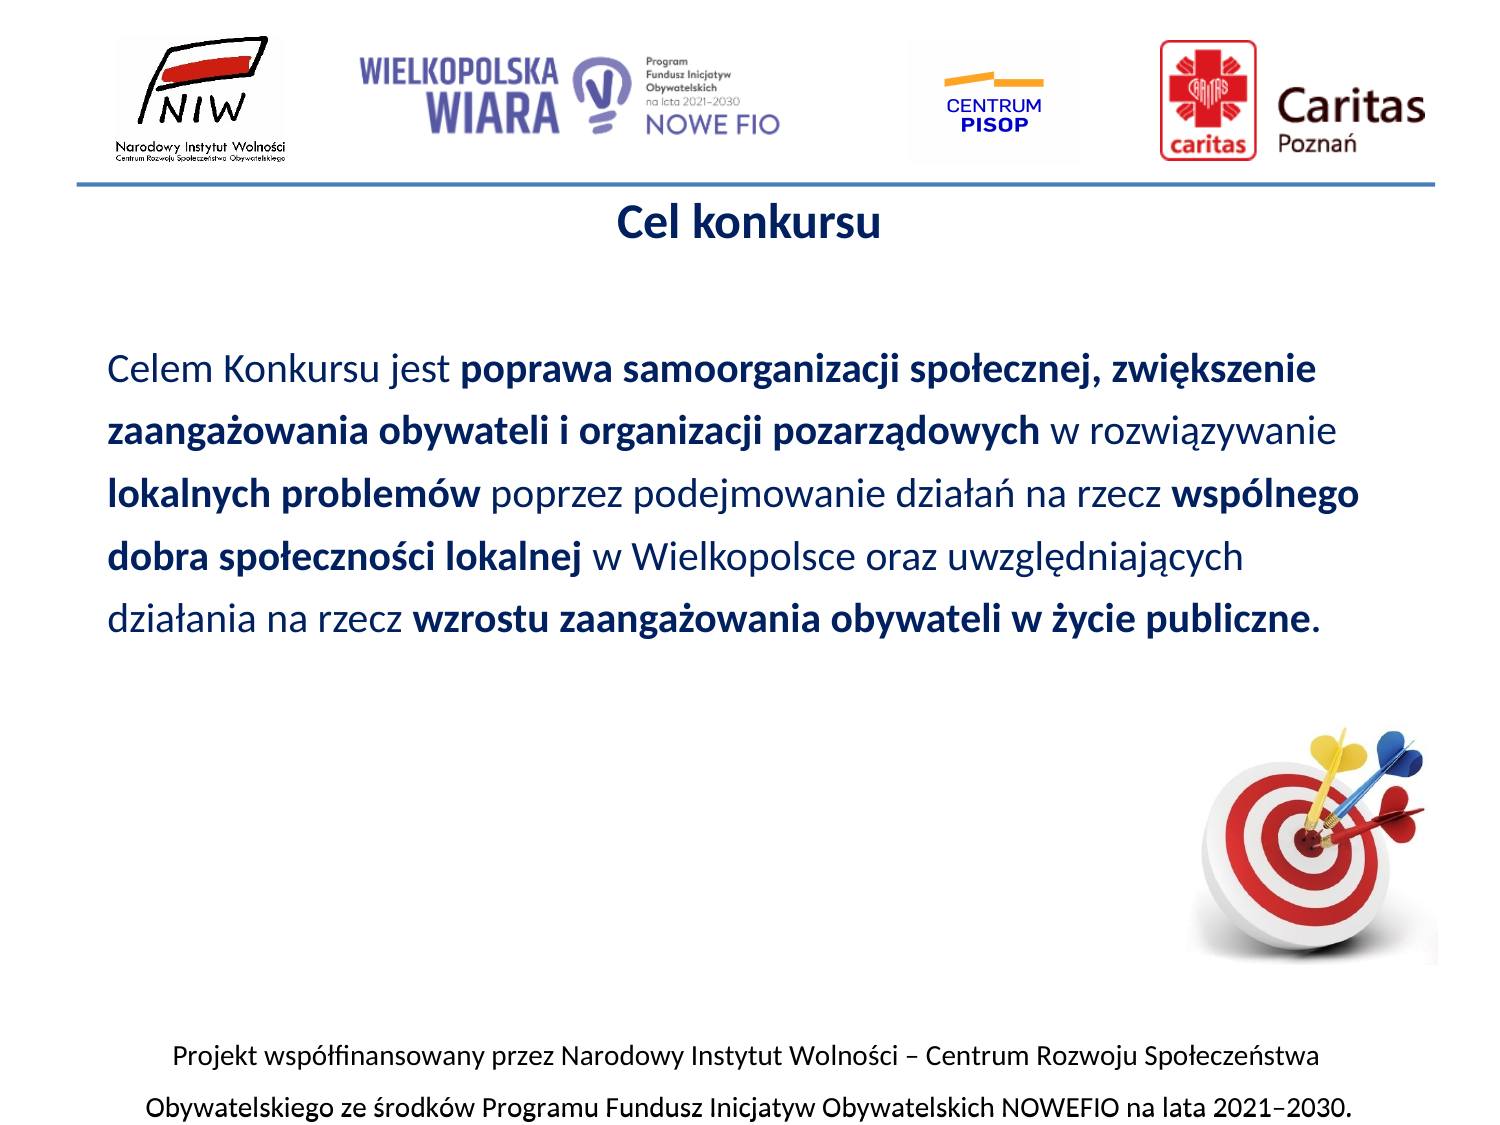

Cel konkursu
Celem Konkursu jest poprawa samoorganizacji społecznej, zwiększenie zaangażowania obywateli i organizacji pozarządowych w rozwiązywanie lokalnych problemów poprzez podejmowanie działań na rzecz wspólnego dobra społeczności lokalnej w Wielkopolsce oraz uwzględniających działania na rzecz wzrostu zaangażowania obywateli w życie publiczne.